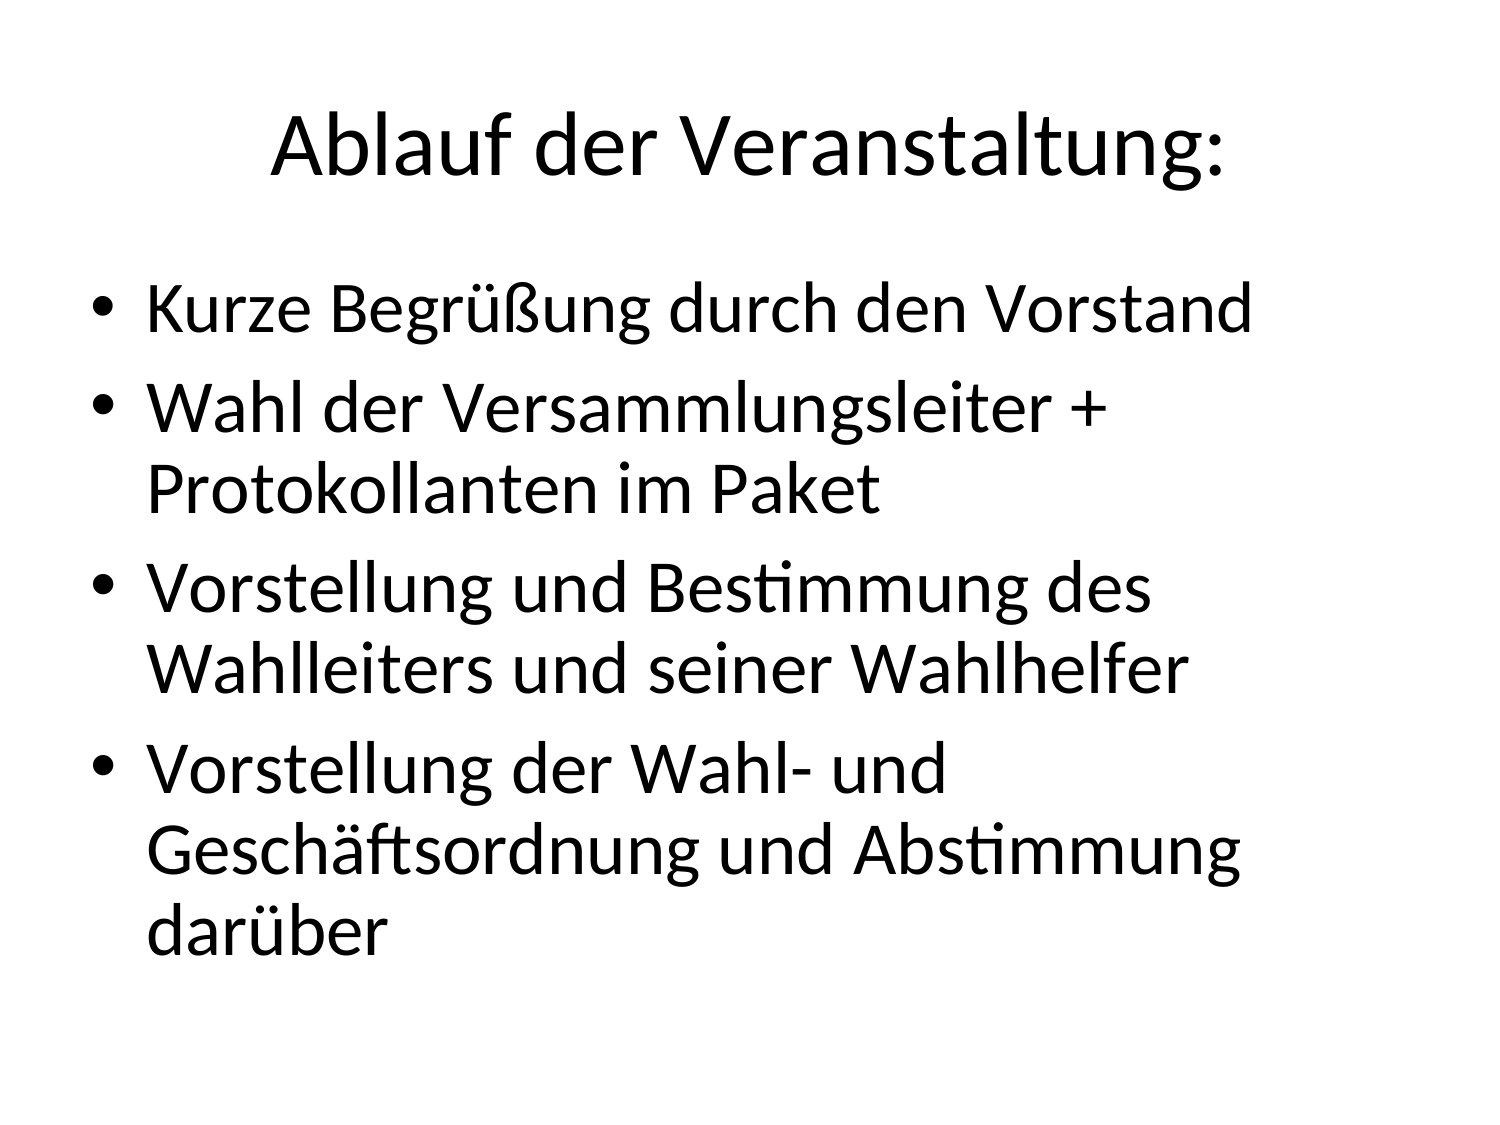

Ablauf der Veranstaltung:
Kurze Begrüßung durch den Vorstand
Wahl der Versammlungsleiter + Protokollanten im Paket
Vorstellung und Bestimmung des Wahlleiters und seiner Wahlhelfer
Vorstellung der Wahl- und Geschäftsordnung und Abstimmung darüber